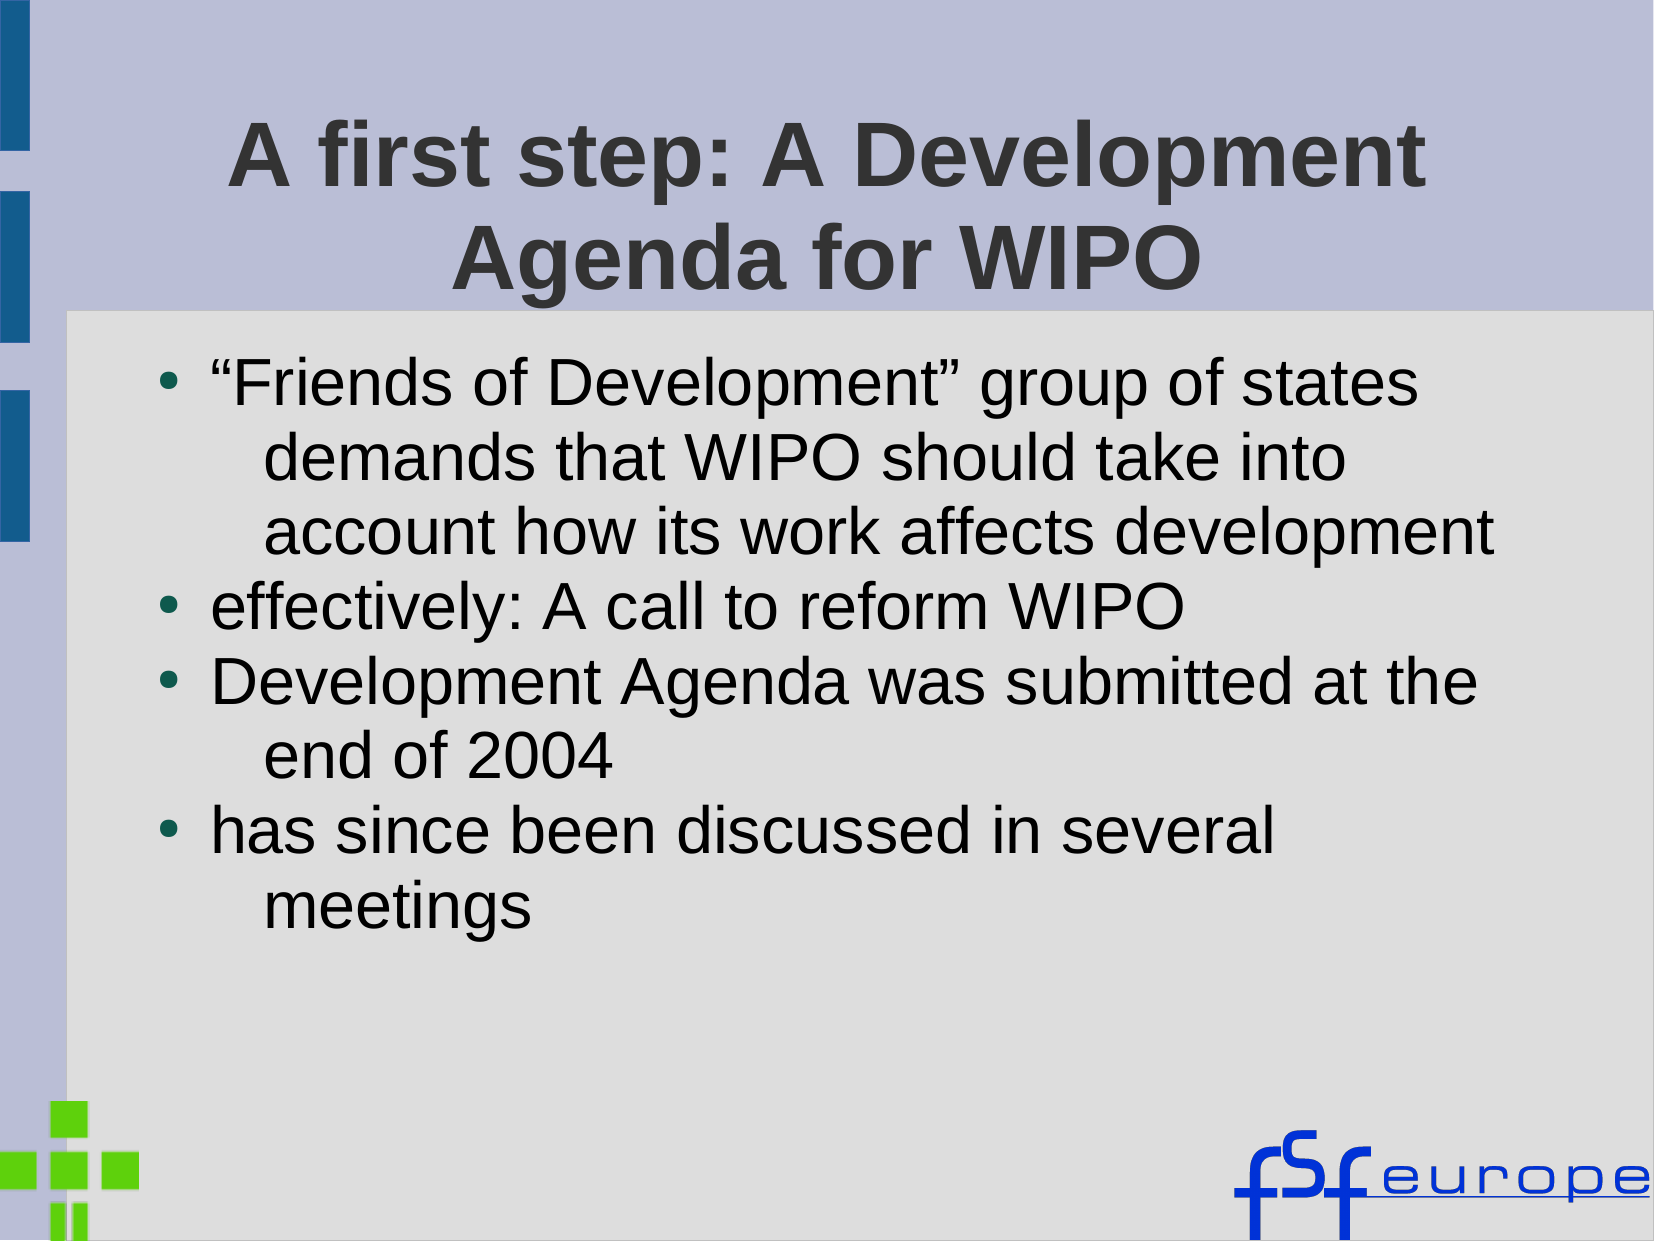

# A first step: A Development Agenda for WIPO
“Friends of Development” group of states demands that WIPO should take into account how its work affects development
effectively: A call to reform WIPO
Development Agenda was submitted at the end of 2004
has since been discussed in several meetings